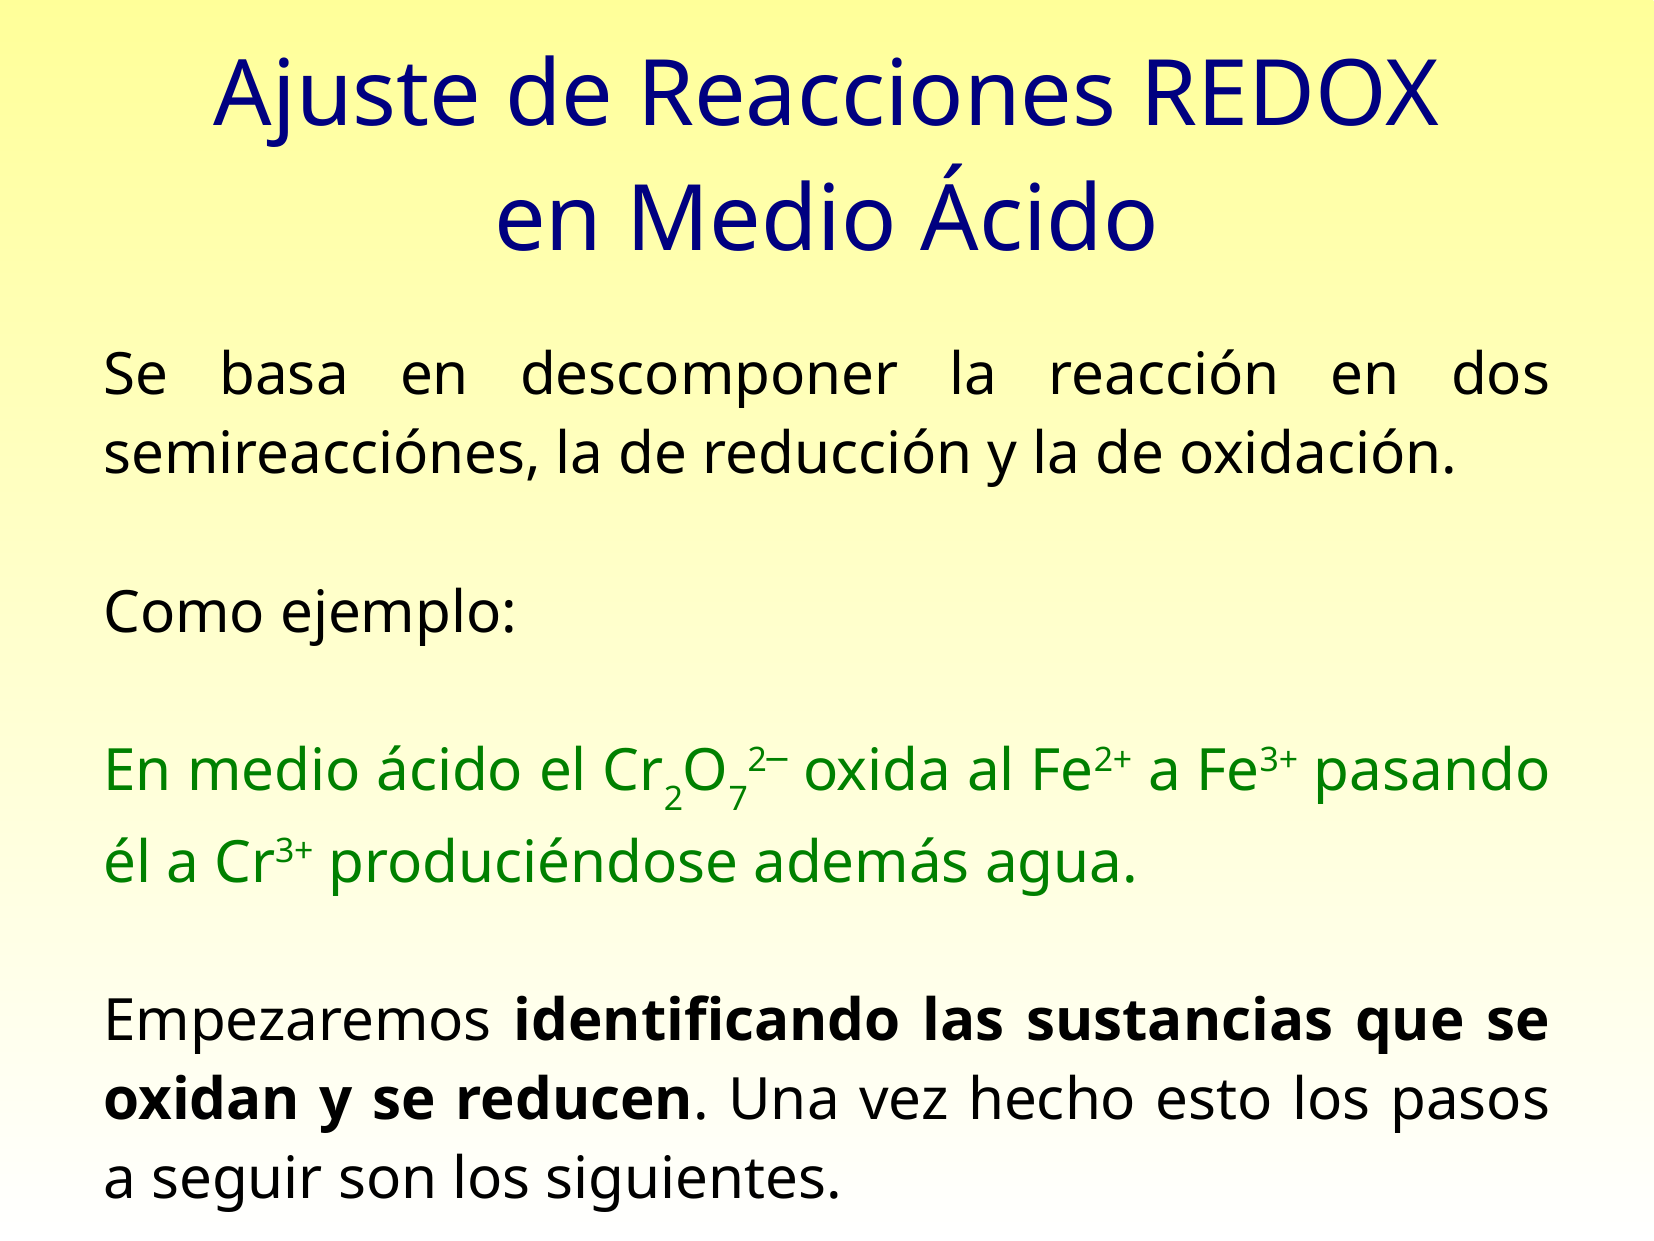

# Ajuste de Reacciones REDOX en Medio Ácido
Se basa en descomponer la reacción en dos semireacciónes, la de reducción y la de oxidación.
Como ejemplo:
En medio ácido el Cr2O72─ oxida al Fe2+ a Fe3+ pasando él a Cr3+ produciéndose además agua.
Empezaremos identificando las sustancias que se oxidan y se reducen. Una vez hecho esto los pasos a seguir son los siguientes.